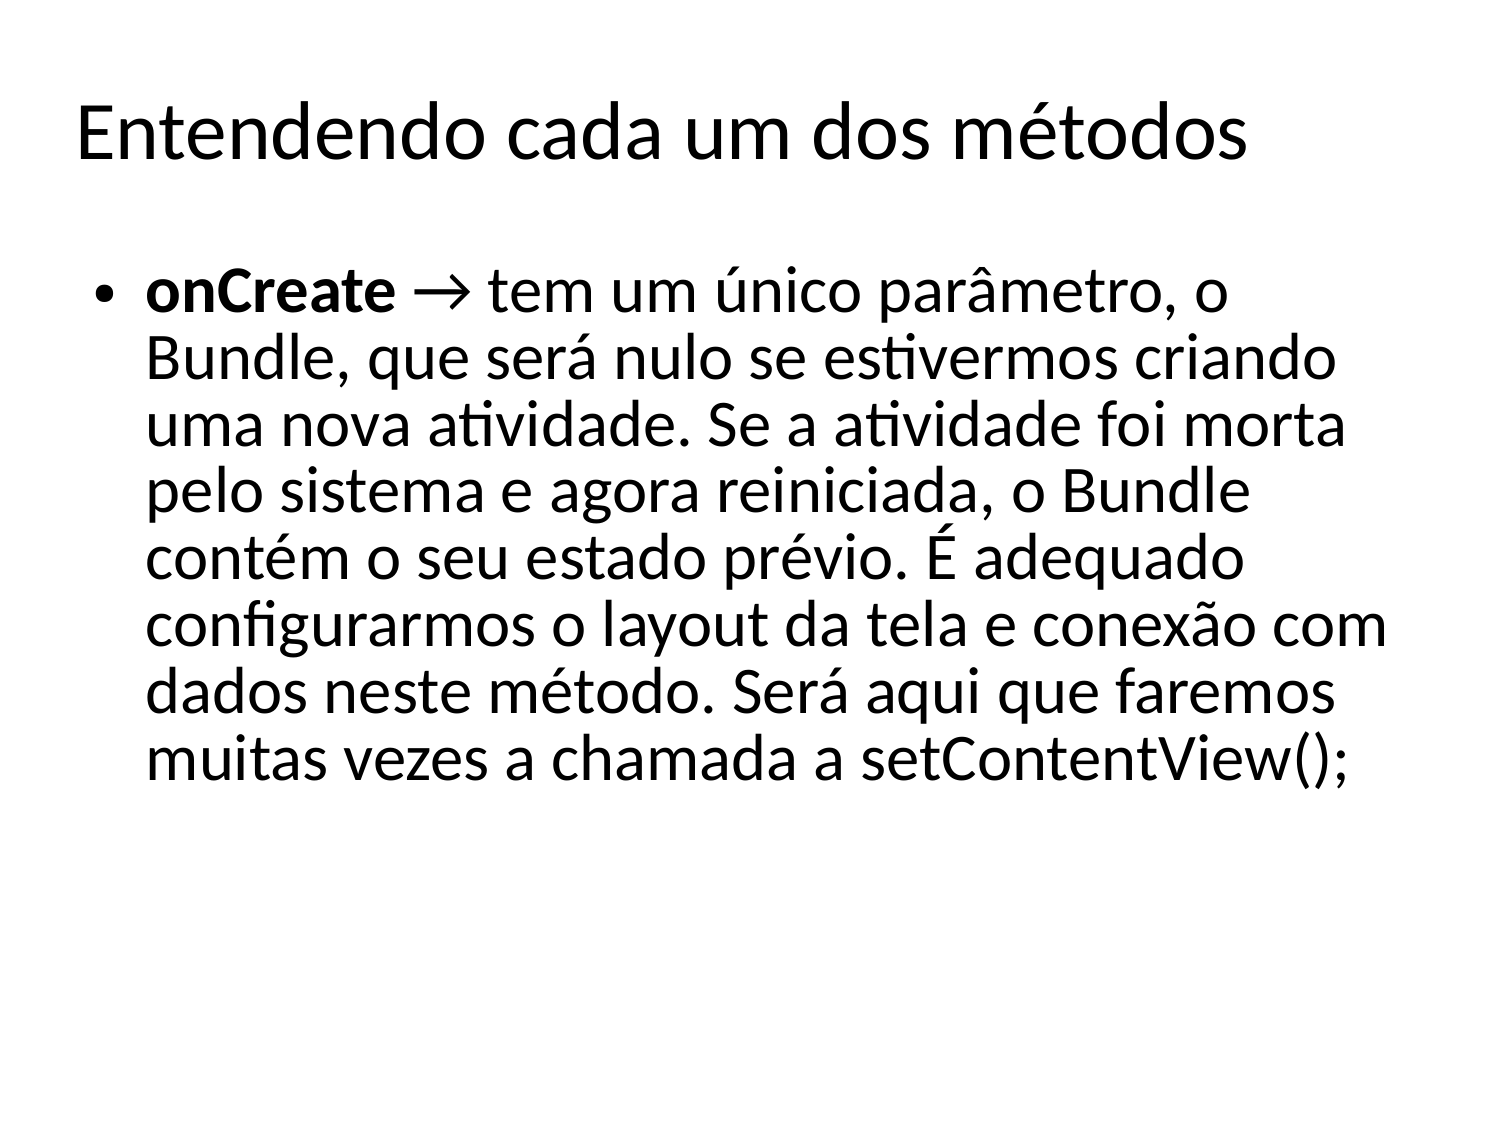

# Entendendo cada um dos métodos
onCreate → tem um único parâmetro, o Bundle, que será nulo se estivermos criando uma nova atividade. Se a atividade foi morta pelo sistema e agora reiniciada, o Bundle contém o seu estado prévio. É adequado configurarmos o layout da tela e conexão com dados neste método. Será aqui que faremos muitas vezes a chamada a setContentView();